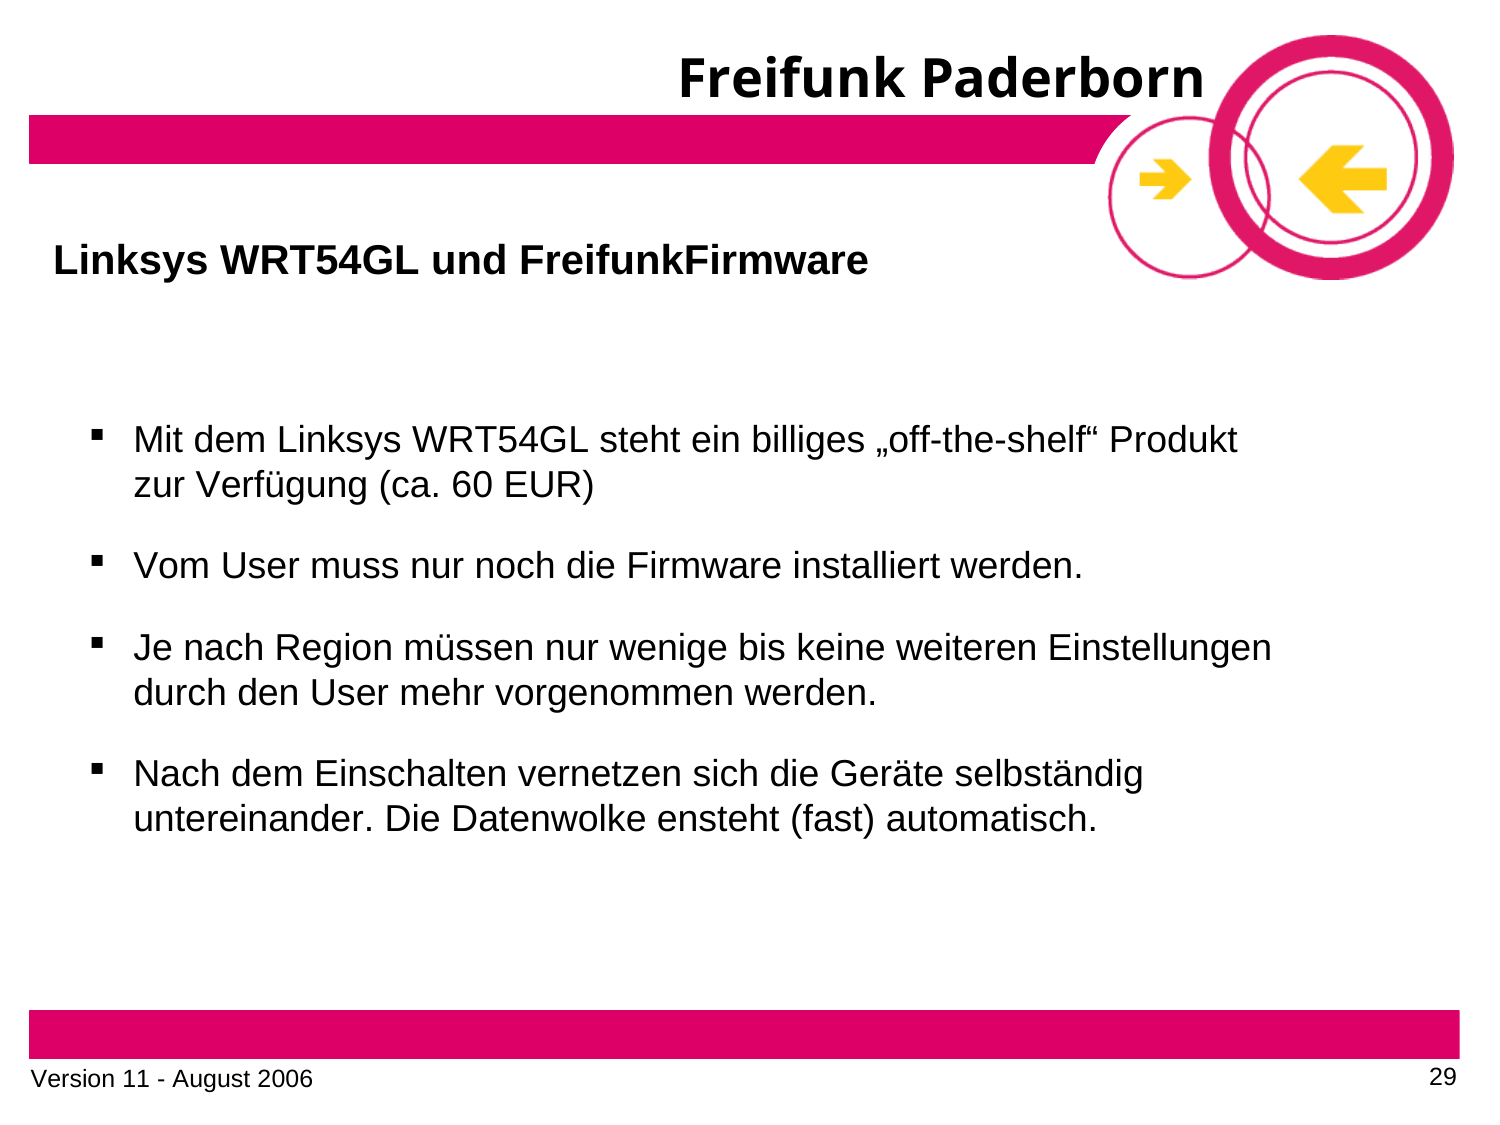

Linksys WRT54GL und FreifunkFirmware
Mit dem Linksys WRT54GL steht ein billiges „off-the-shelf“ Produkt zur Verfügung (ca. 60 EUR)
Vom User muss nur noch die Firmware installiert werden.
Je nach Region müssen nur wenige bis keine weiteren Einstellungen durch den User mehr vorgenommen werden.
Nach dem Einschalten vernetzen sich die Geräte selbständig untereinander. Die Datenwolke ensteht (fast) automatisch.
29
Version 11 - August 2006